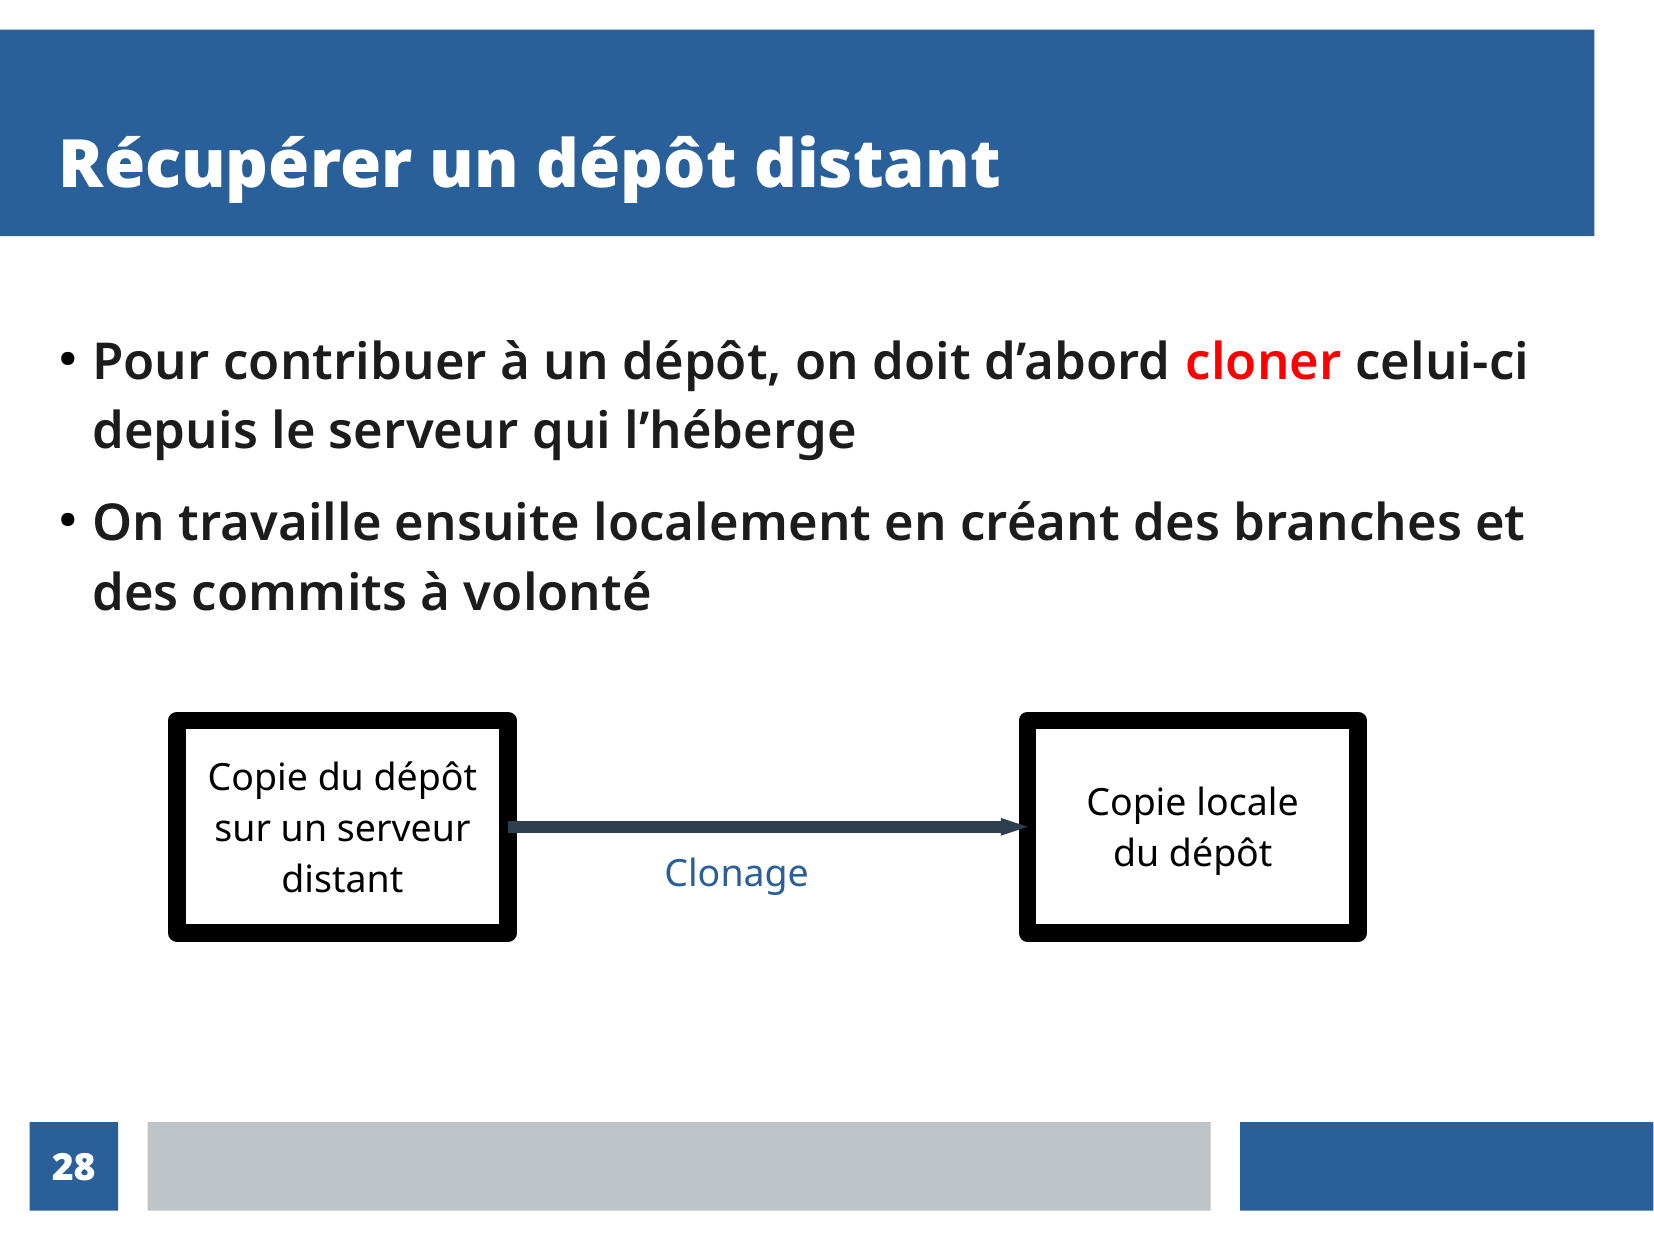

# Récupérer un dépôt distant
Pour contribuer à un dépôt, on doit d’abord cloner celui-ci depuis le serveur qui l’héberge
On travaille ensuite localement en créant des branches et des commits à volonté
Copie du dépôt
sur un serveur
distant
Copie locale
du dépôt
Clonage
28